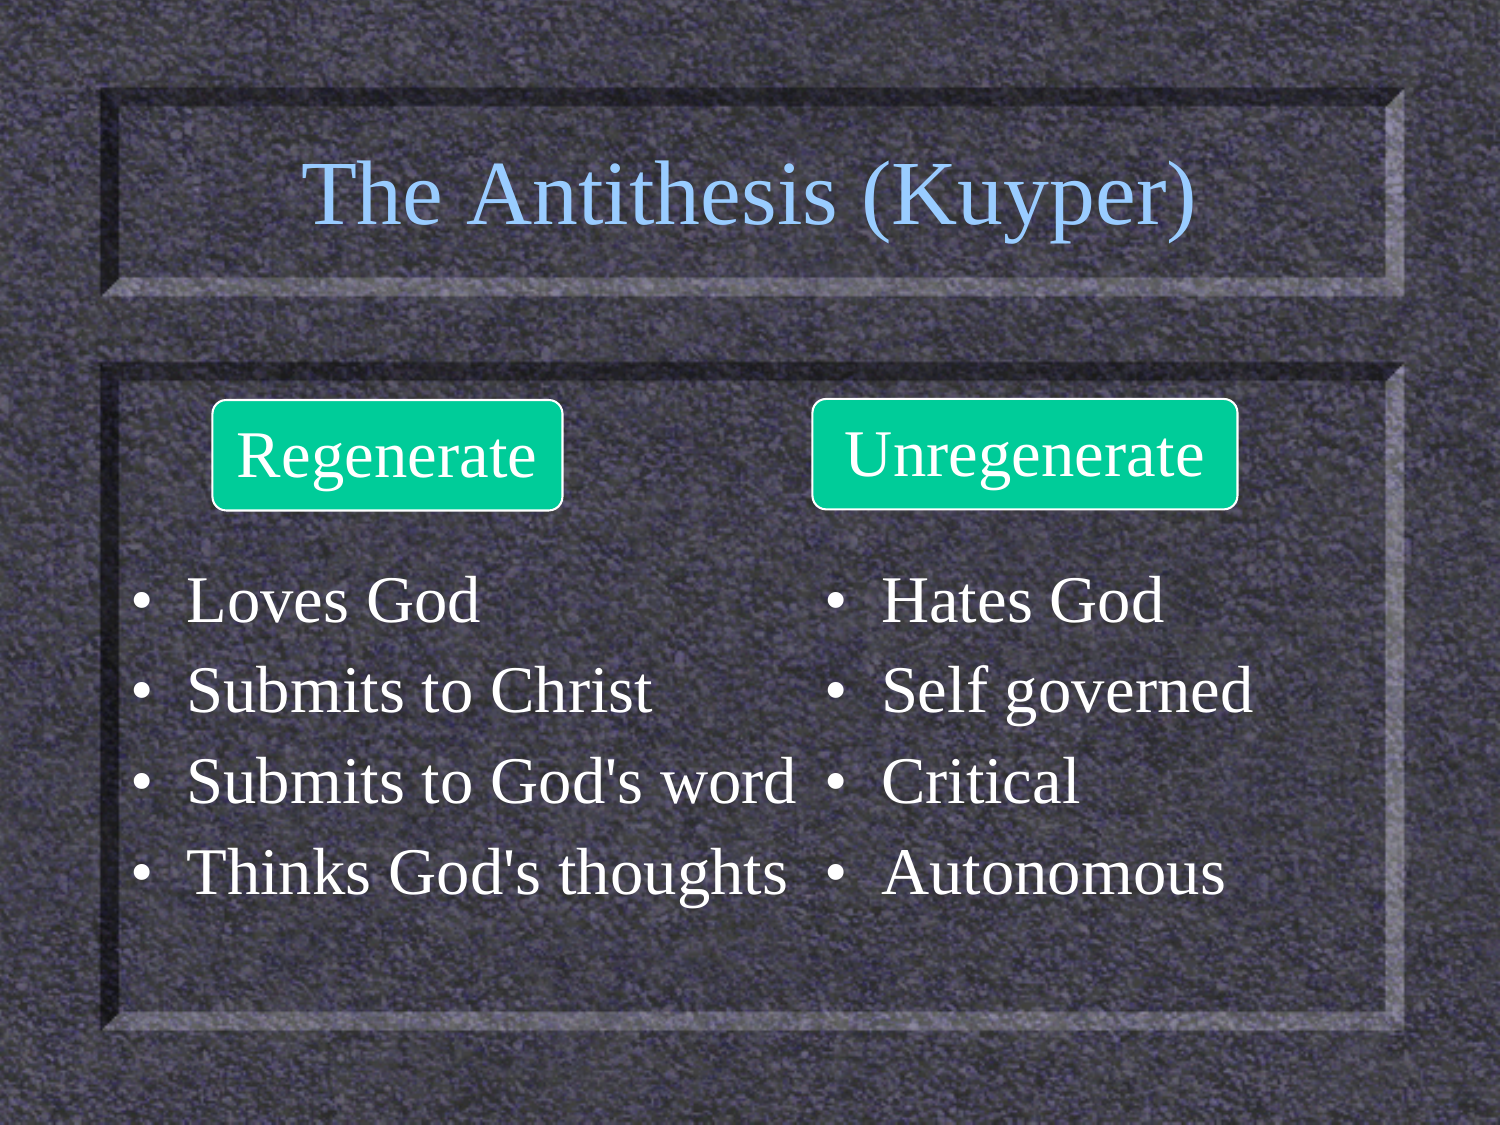

# The Antithesis (Kuyper)
Unregenerate
Regenerate
Loves God
Submits to Christ
Submits to God's word
Thinks God's thoughts
Hates God
Self governed
Critical
Autonomous